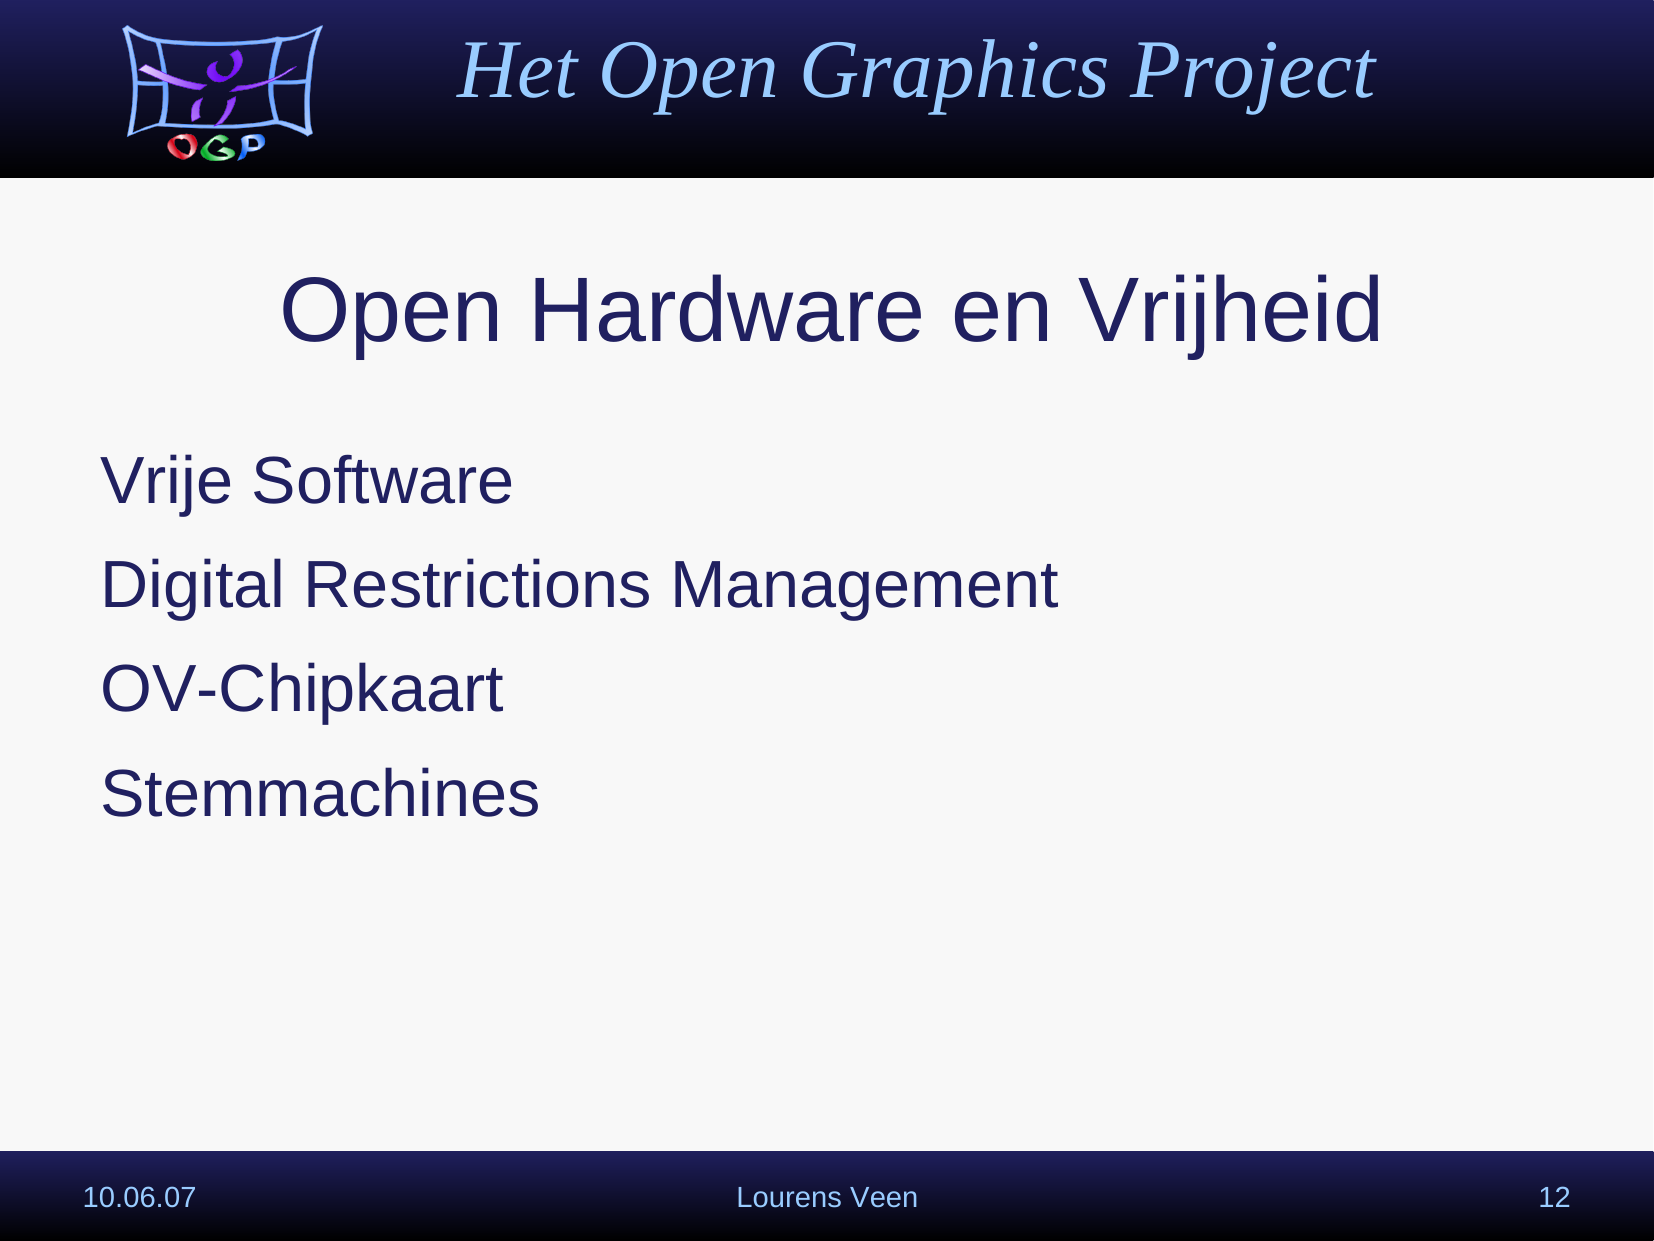

# Open Hardware en Vrijheid
Vrije Software
Digital Restrictions Management
OV-Chipkaart
Stemmachines
10.06.07
Lourens Veen
12